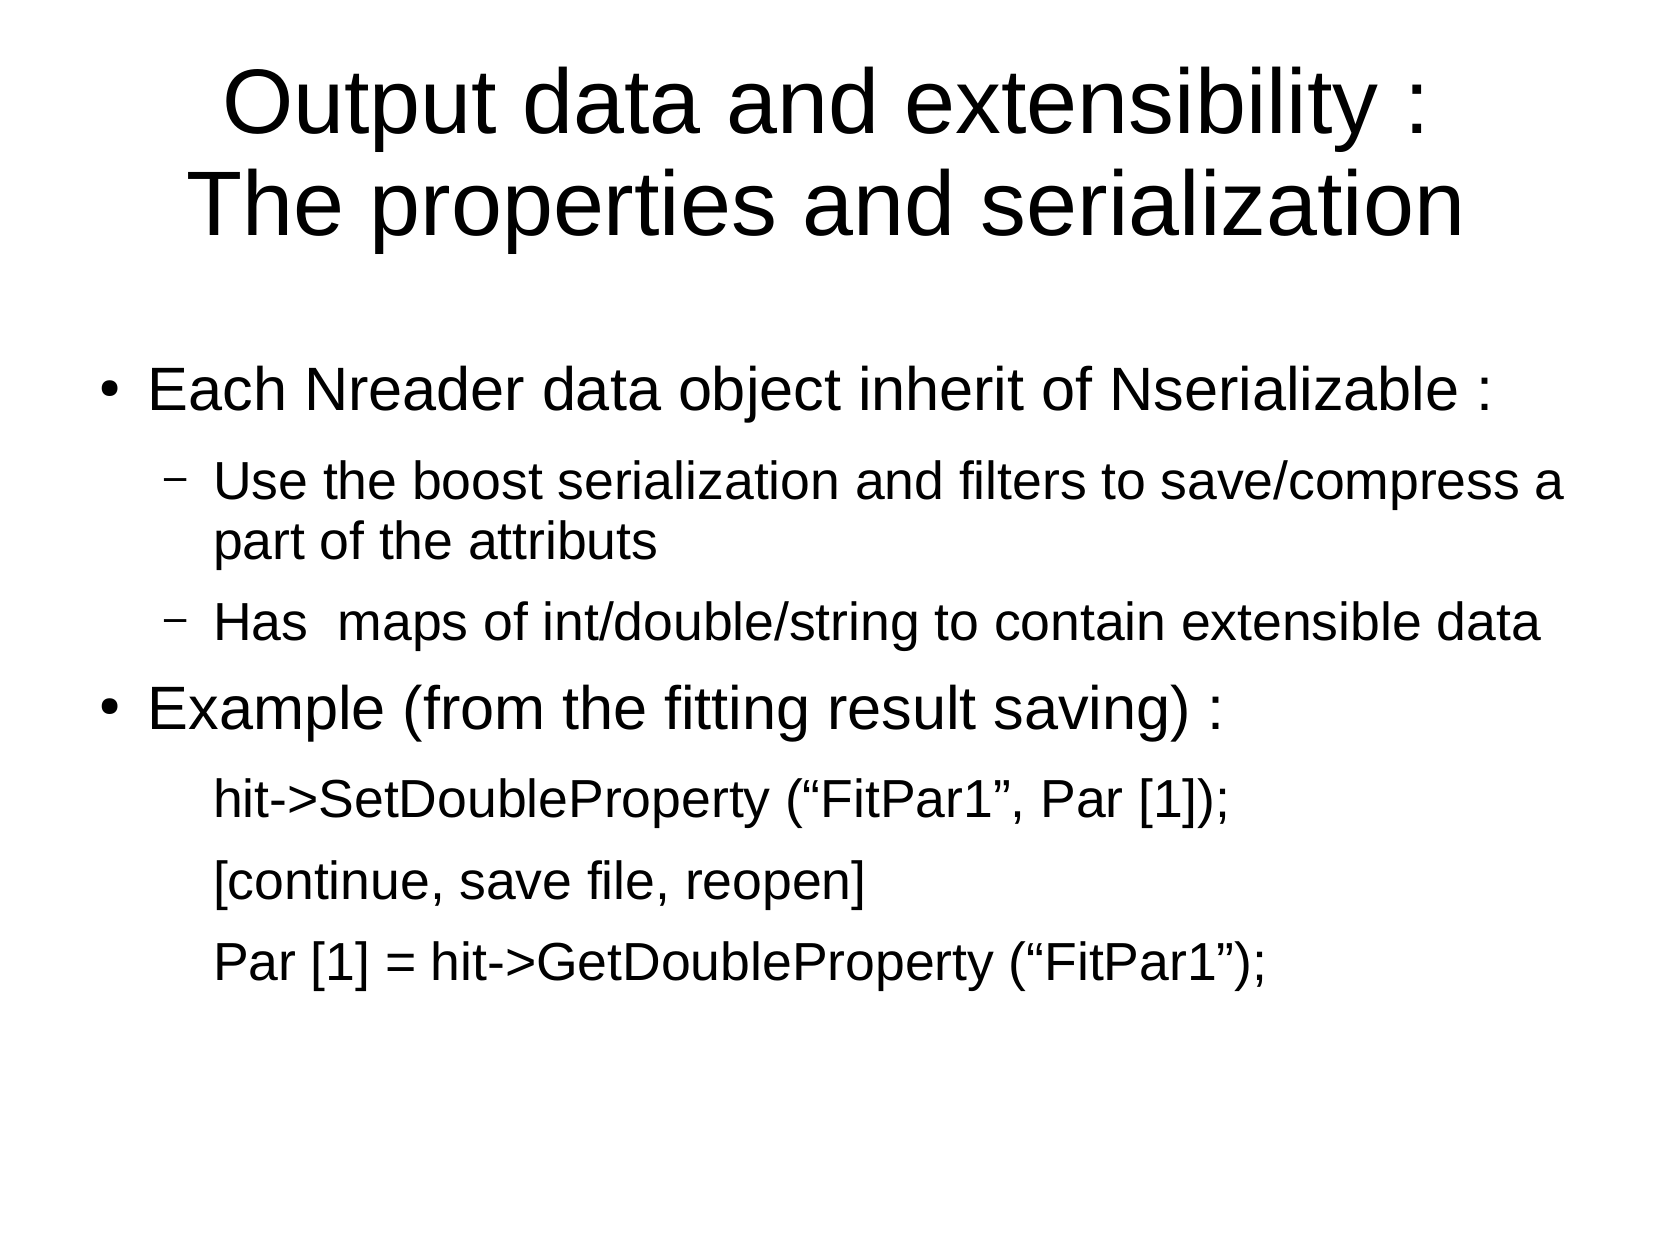

# Output data and extensibility : The properties and serialization
Each Nreader data object inherit of Nserializable :
Use the boost serialization and filters to save/compress a part of the attributs
Has maps of int/double/string to contain extensible data
Example (from the fitting result saving) :
hit->SetDoubleProperty (“FitPar1”, Par [1]);
[continue, save file, reopen]
Par [1] = hit->GetDoubleProperty (“FitPar1”);